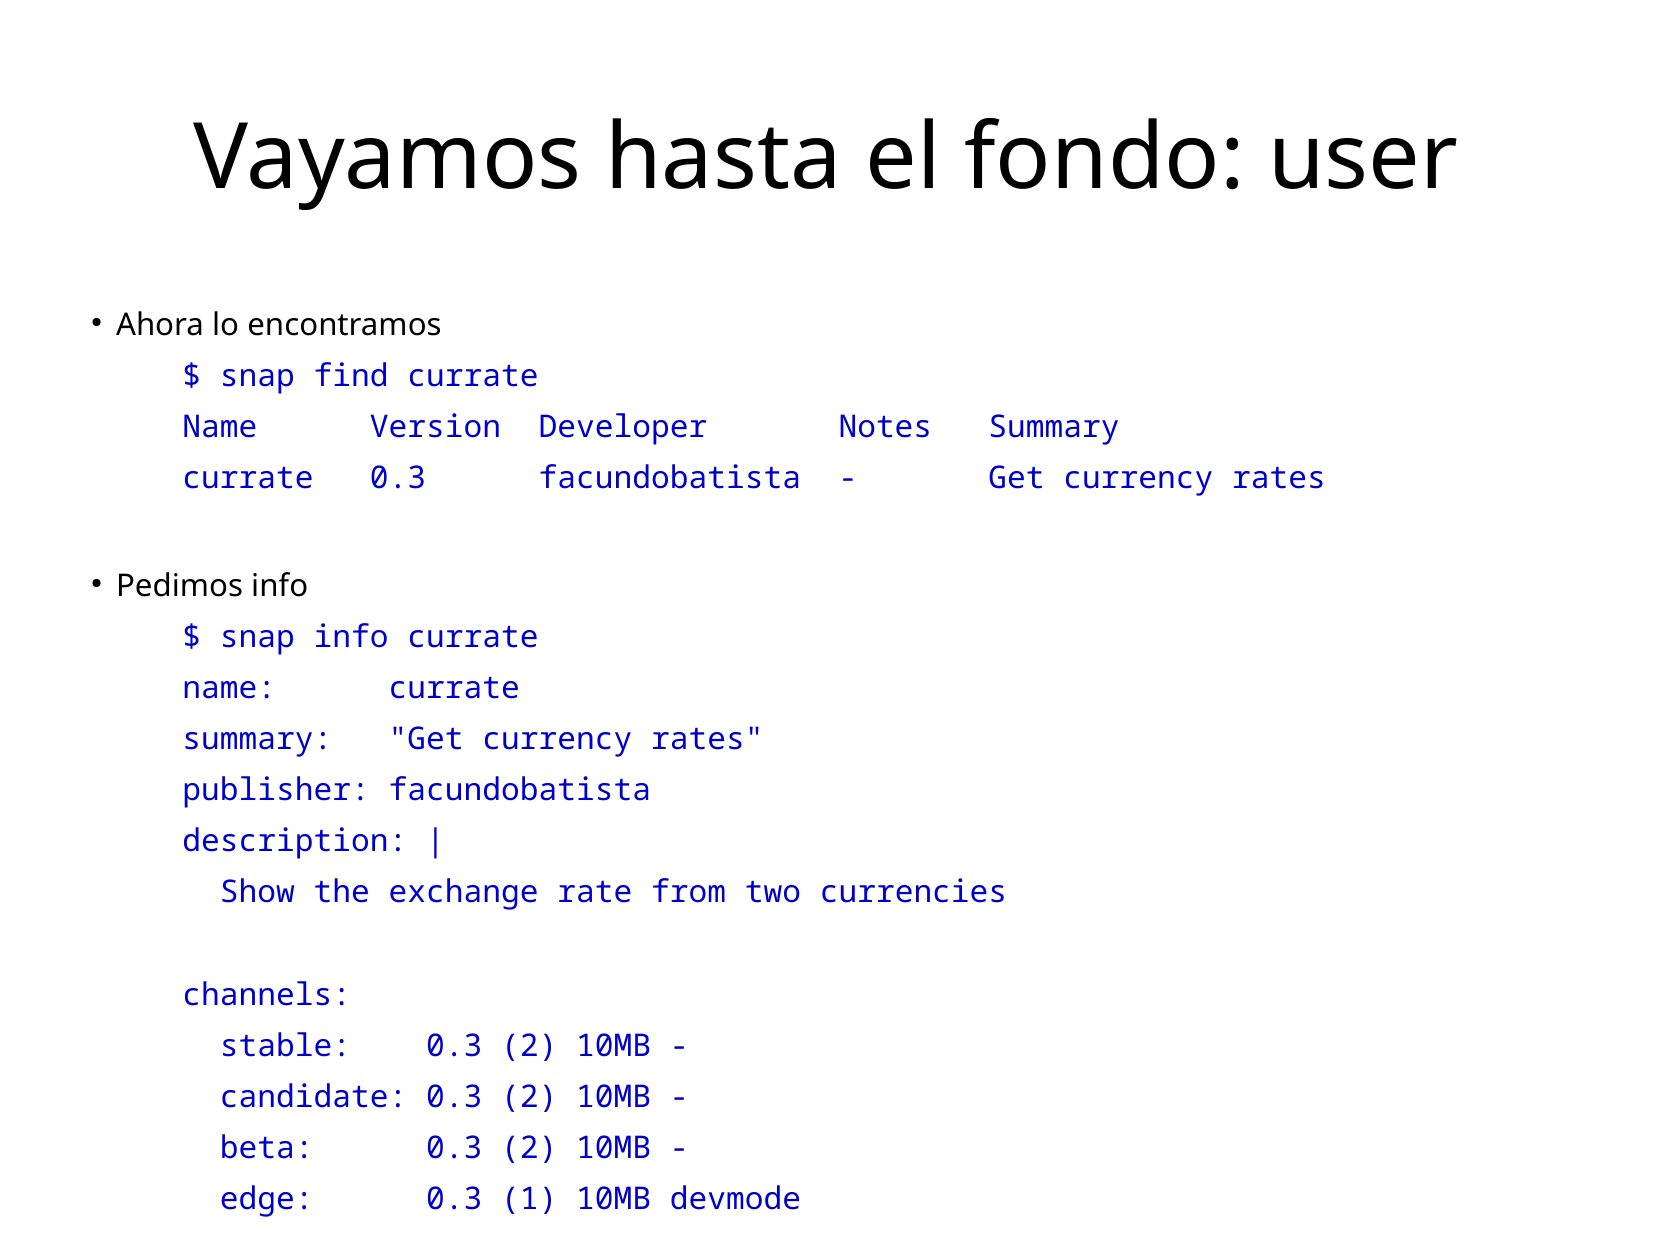

# Vayamos hasta el fondo: user
Ahora lo encontramos
$ snap find currate
Name Version Developer Notes Summary
currate 0.3 facundobatista - Get currency rates
Pedimos info
$ snap info currate
name: currate
summary: "Get currency rates"
publisher: facundobatista
description: |
 Show the exchange rate from two currencies
channels:
 stable: 0.3 (2) 10MB -
 candidate: 0.3 (2) 10MB -
 beta: 0.3 (2) 10MB -
 edge: 0.3 (1) 10MB devmode